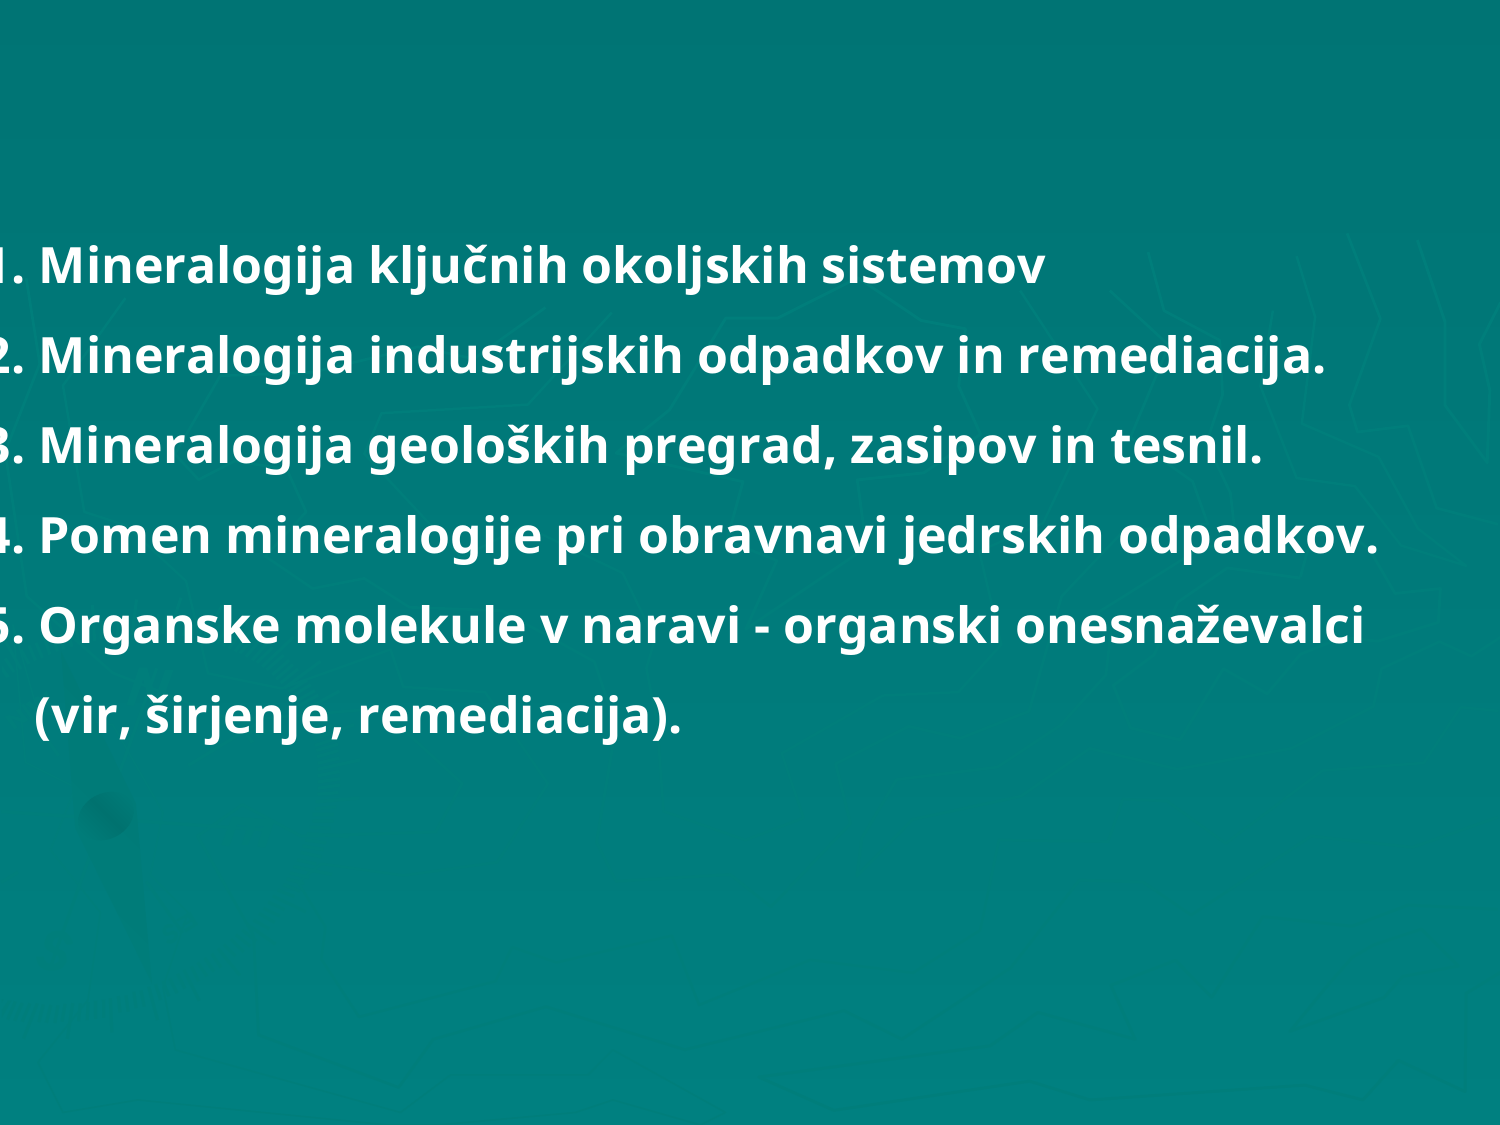

Mineralogija ključnih okoljskih sistemov
Mineralogija industrijskih odpadkov in remediacija.
3. Mineralogija geoloških pregrad, zasipov in tesnil.
4. Pomen mineralogije pri obravnavi jedrskih odpadkov.
5. Organske molekule v naravi - organski onesnaževalci
 (vir, širjenje, remediacija).